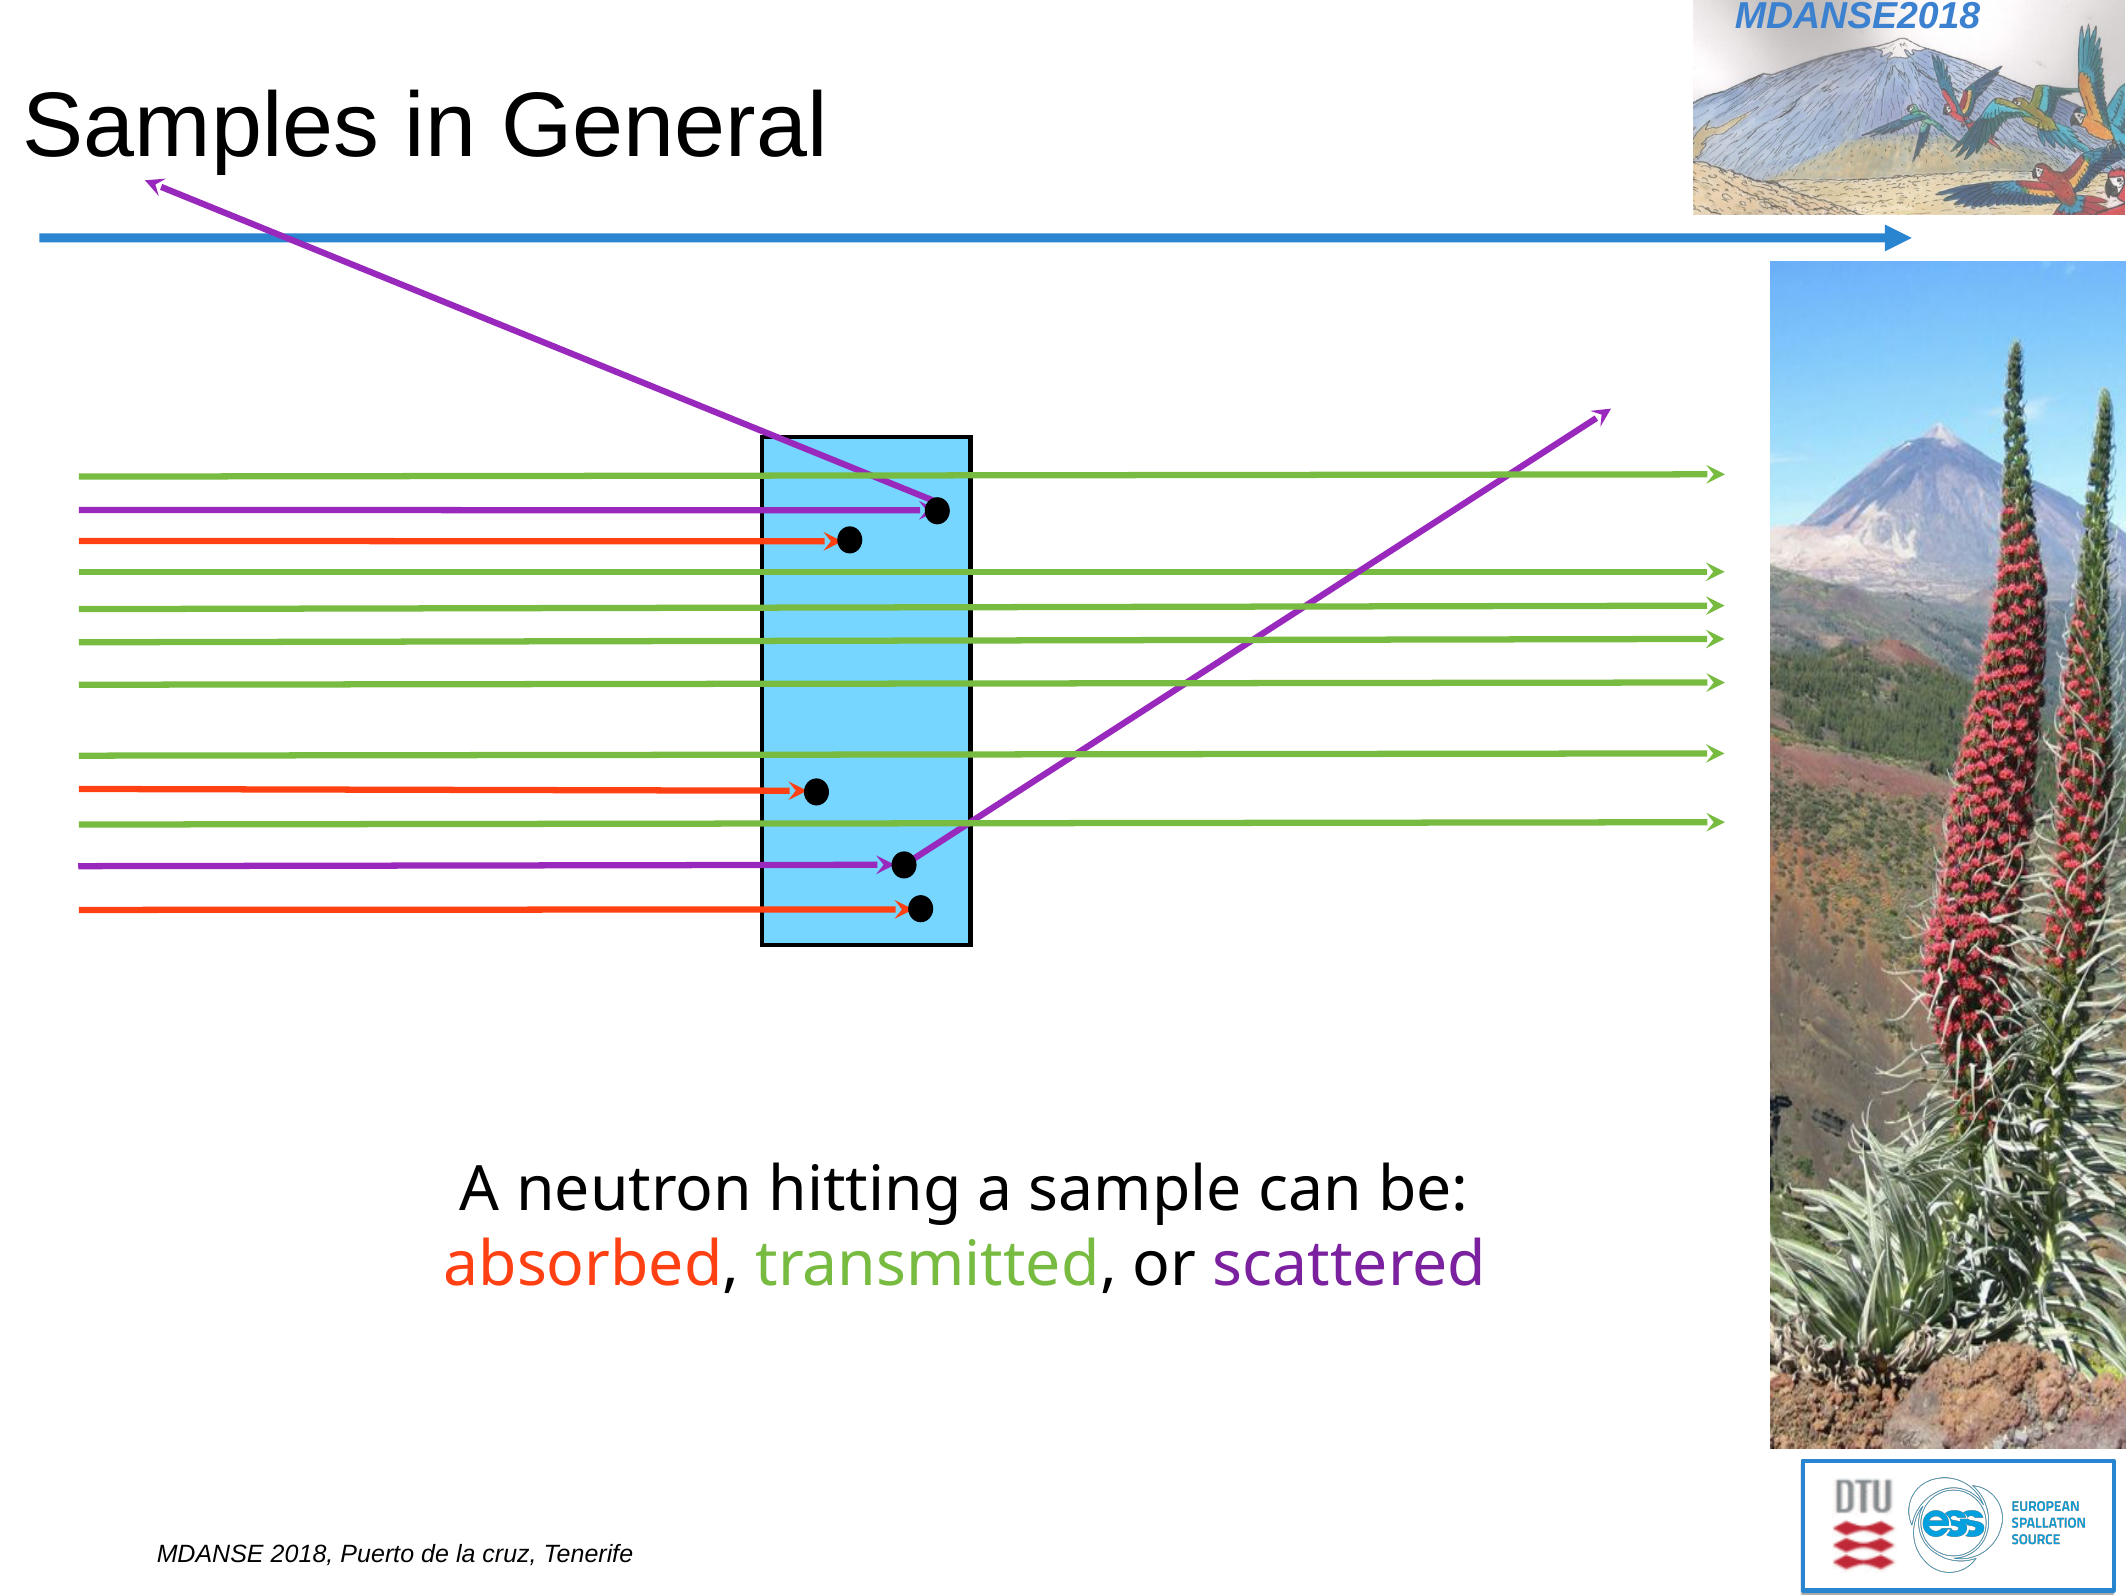

# Samples in General
A neutron hitting a sample can be:
absorbed, transmitted, or scattered